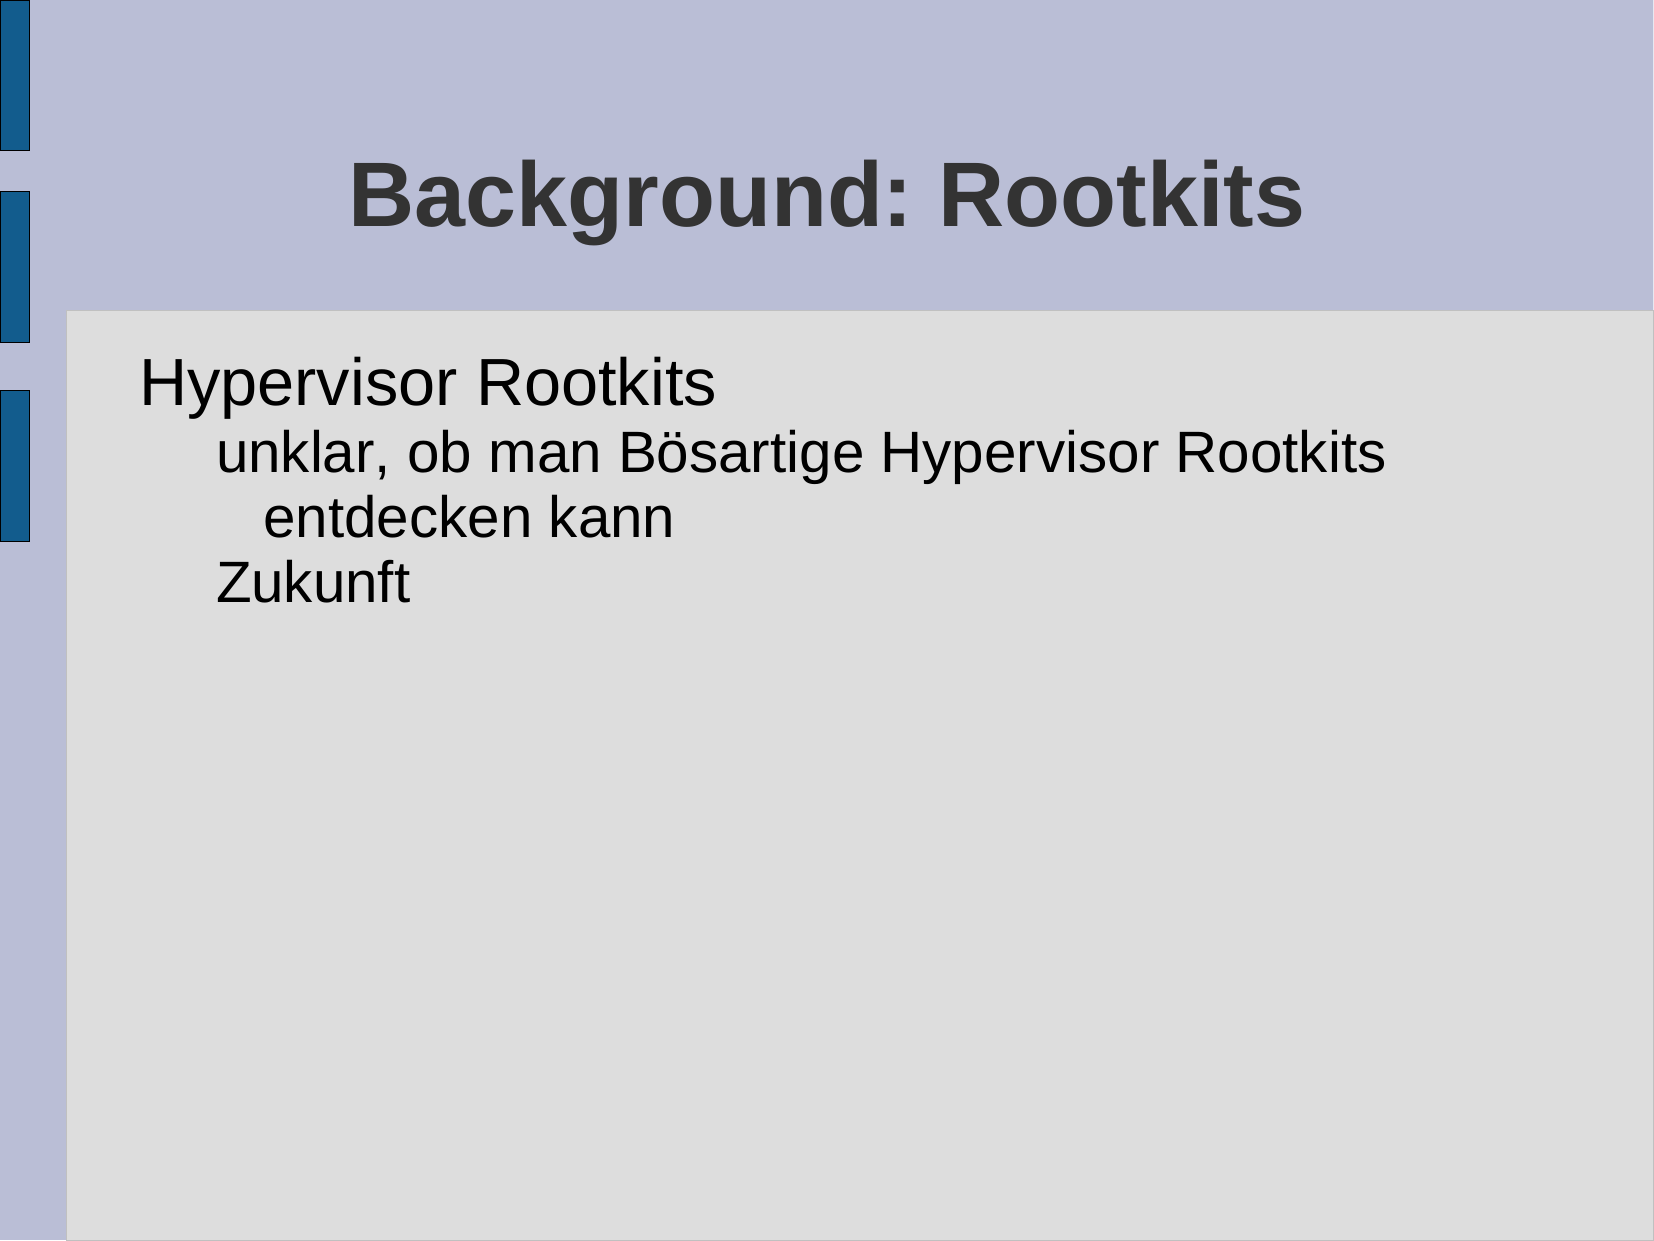

# Background: Rootkits
Hypervisor Rootkits
unklar, ob man Bösartige Hypervisor Rootkits entdecken kann
Zukunft